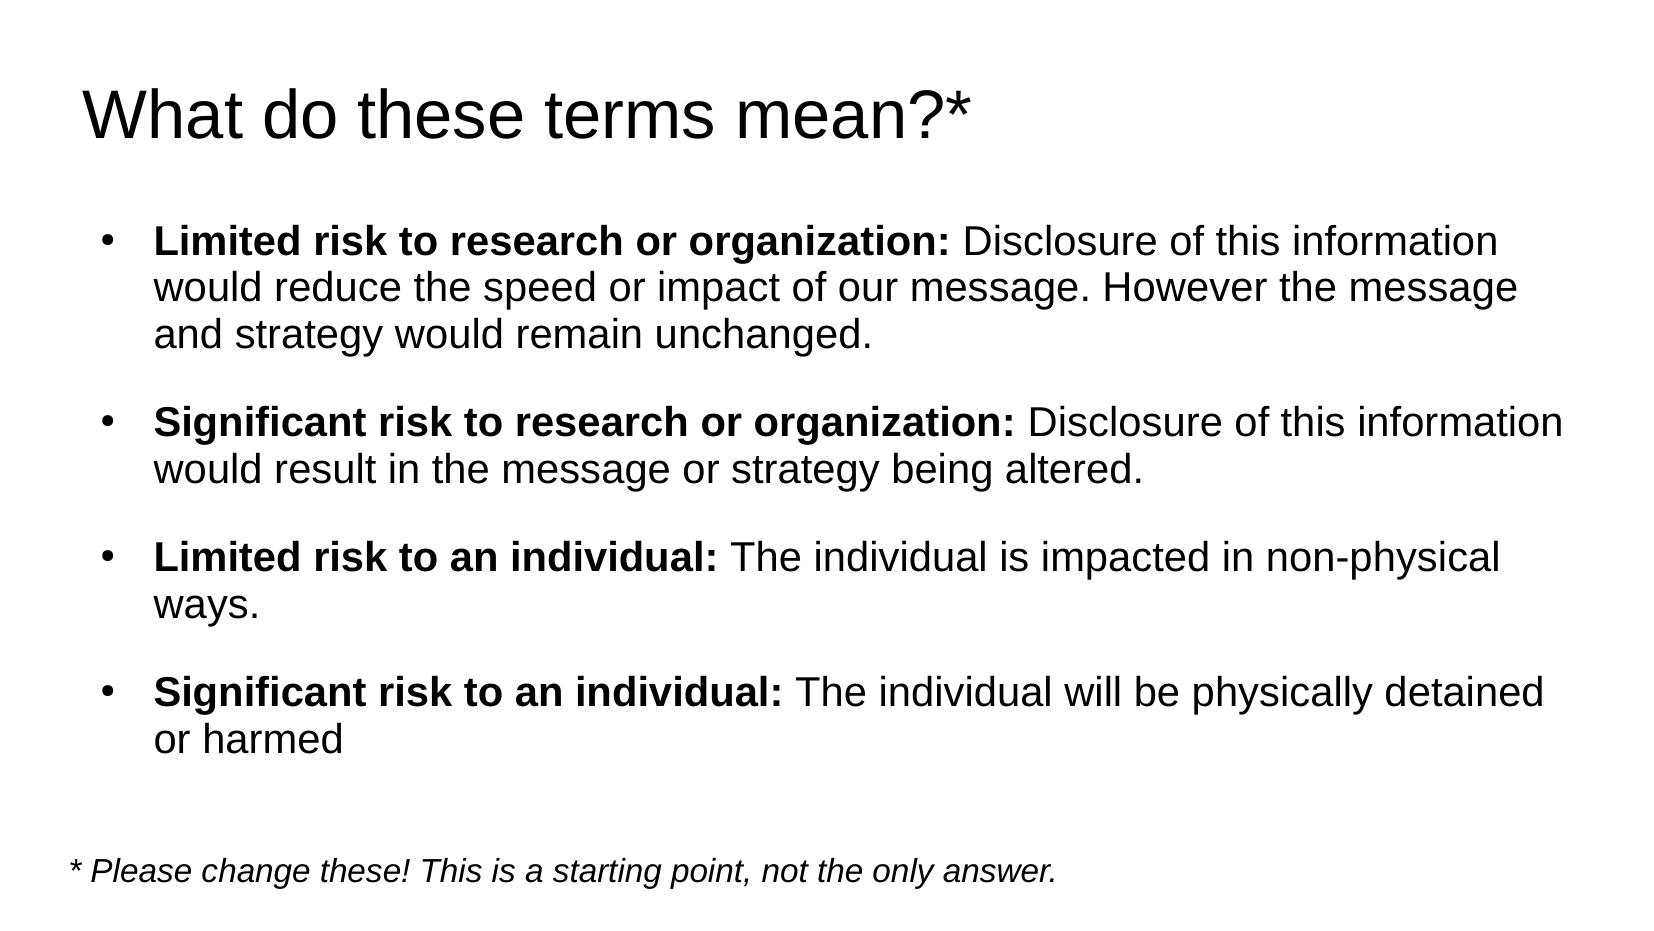

# What do these terms mean?*
Limited risk to research or organization: Disclosure of this information would reduce the speed or impact of our message. However the message and strategy would remain unchanged.
Significant risk to research or organization: Disclosure of this information would result in the message or strategy being altered.
Limited risk to an individual: The individual is impacted in non-physical ways.
Significant risk to an individual: The individual will be physically detained or harmed
* Please change these! This is a starting point, not the only answer.